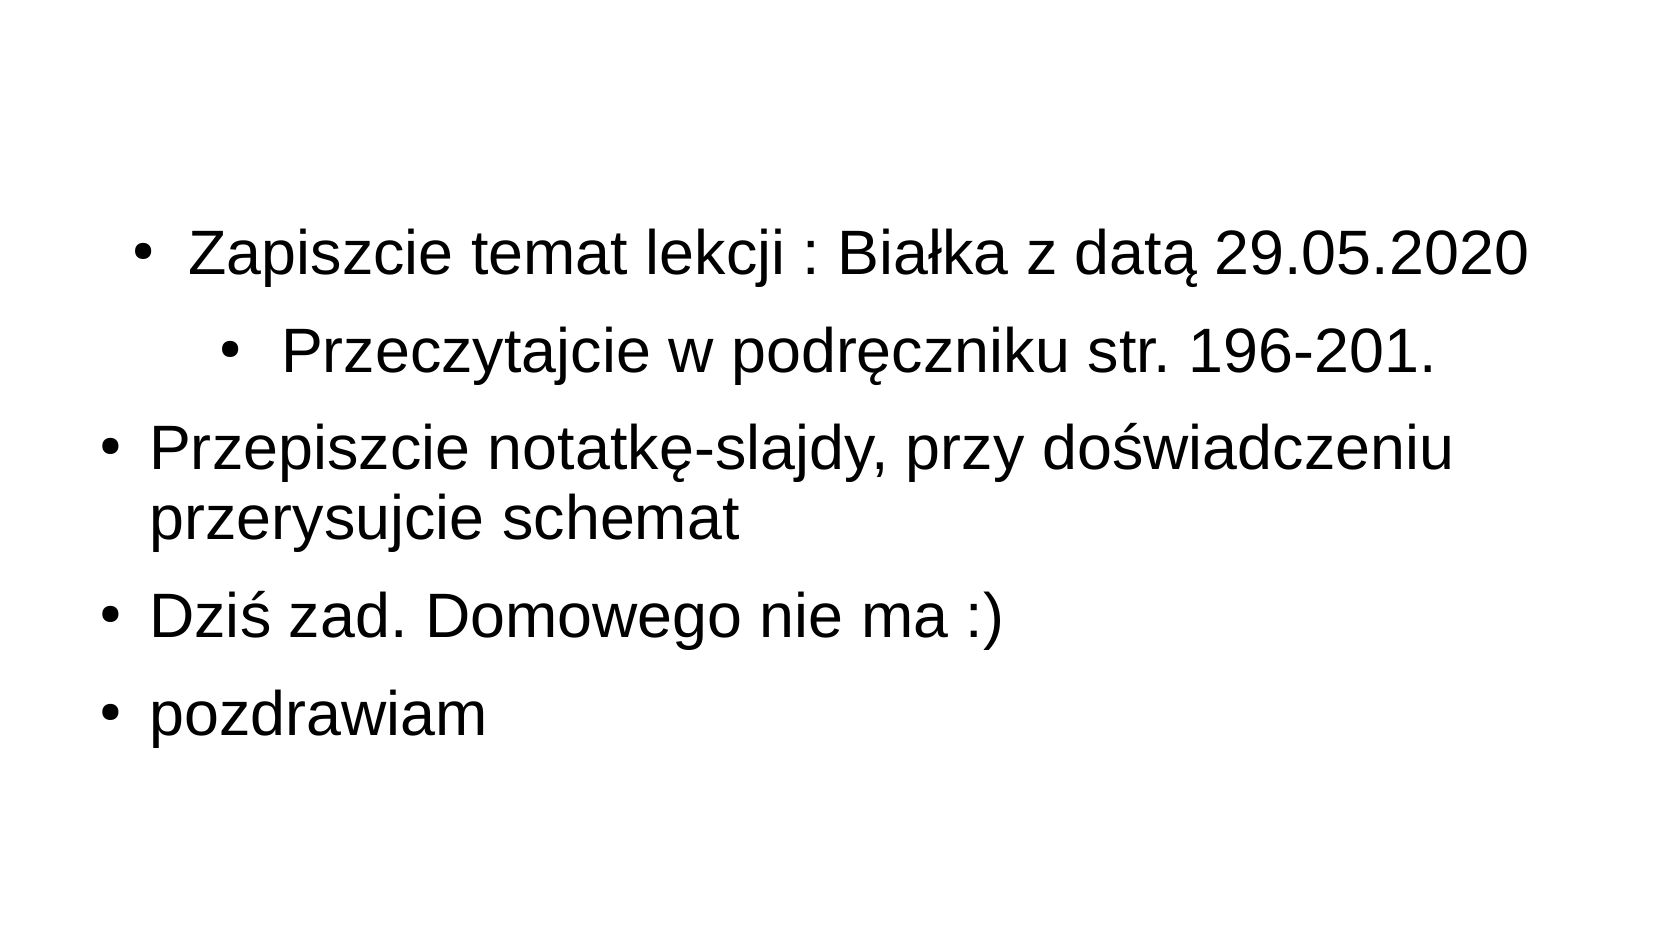

#
Zapiszcie temat lekcji : Białka z datą 29.05.2020
Przeczytajcie w podręczniku str. 196-201.
Przepiszcie notatkę-slajdy, przy doświadczeniu przerysujcie schemat
Dziś zad. Domowego nie ma :)
pozdrawiam